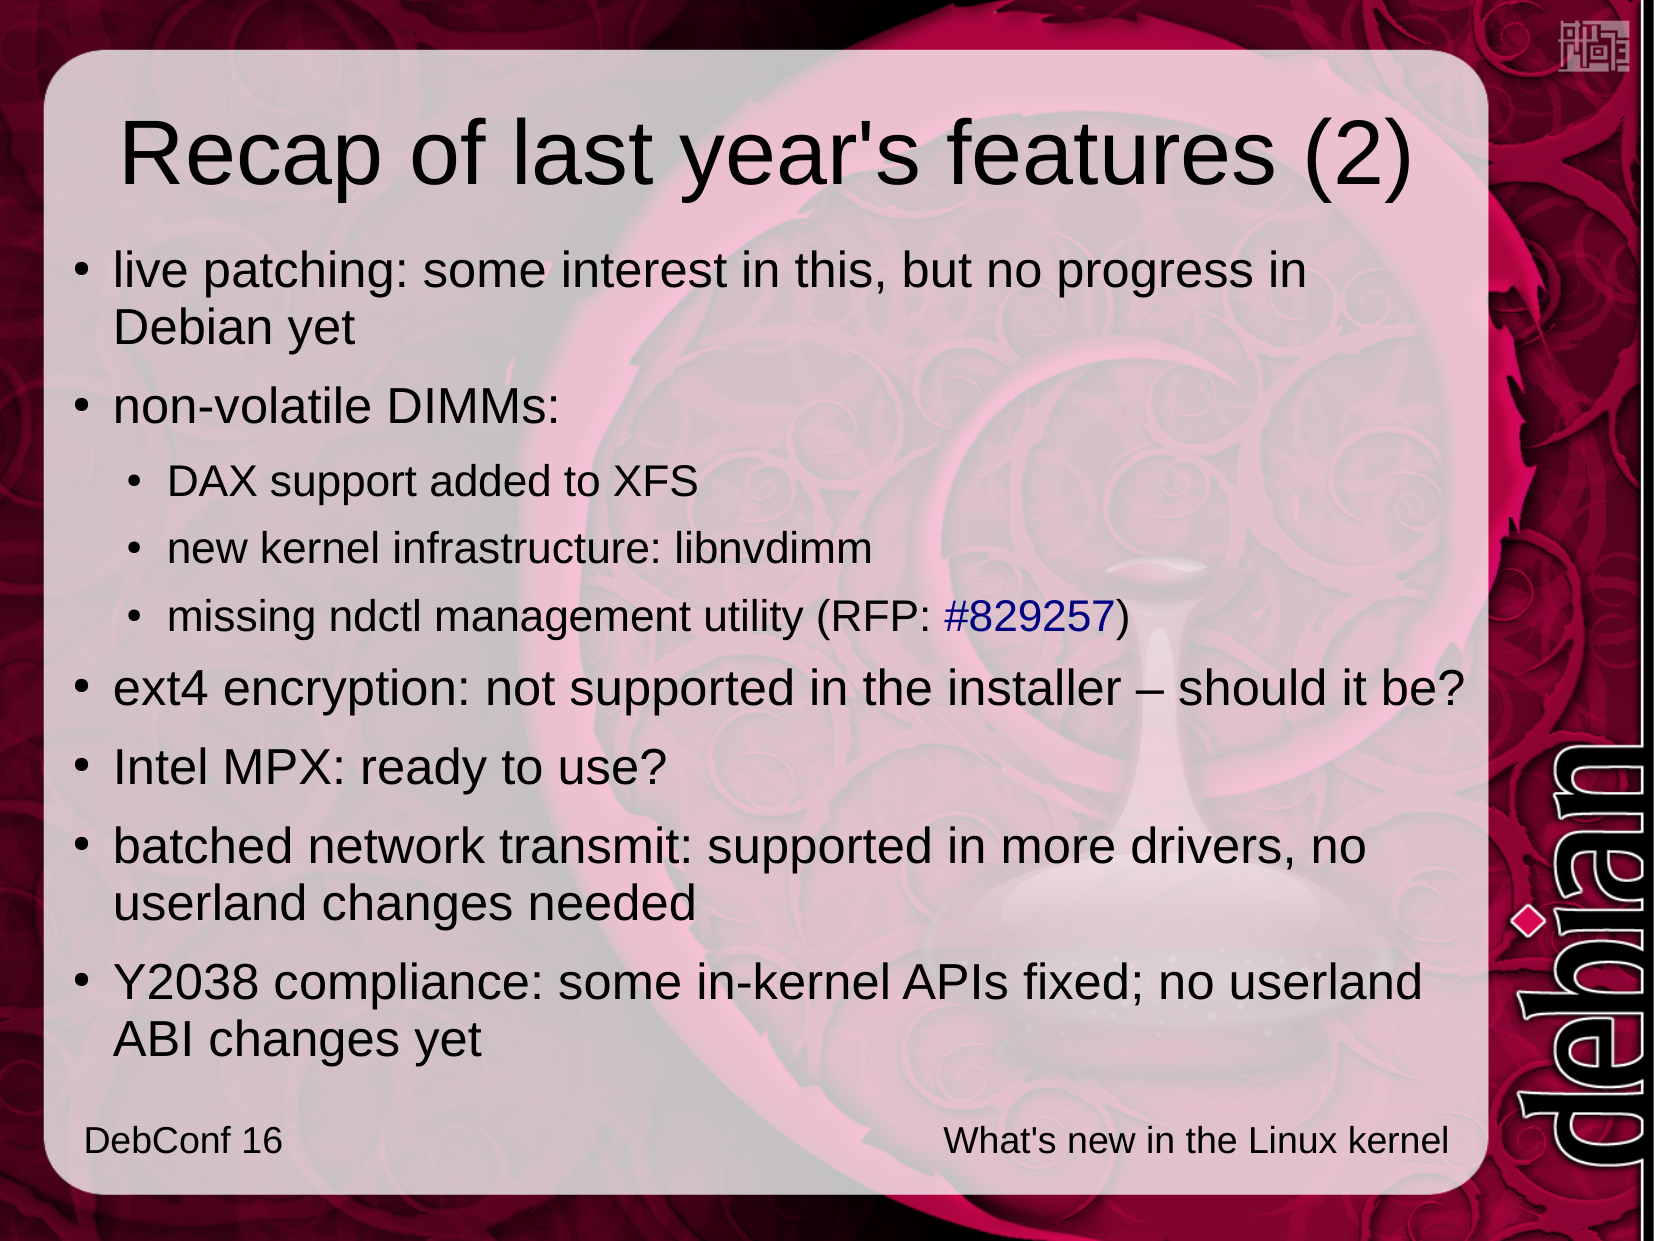

# Recap of last year's features (2)
live patching: some interest in this, but no progress in Debian yet
non-volatile DIMMs:
DAX support added to XFS
new kernel infrastructure: libnvdimm
missing ndctl management utility (RFP: #829257)
ext4 encryption: not supported in the installer – should it be?
Intel MPX: ready to use?
batched network transmit: supported in more drivers, no userland changes needed
Y2038 compliance: some in-kernel APIs fixed; no userland ABI changes yet